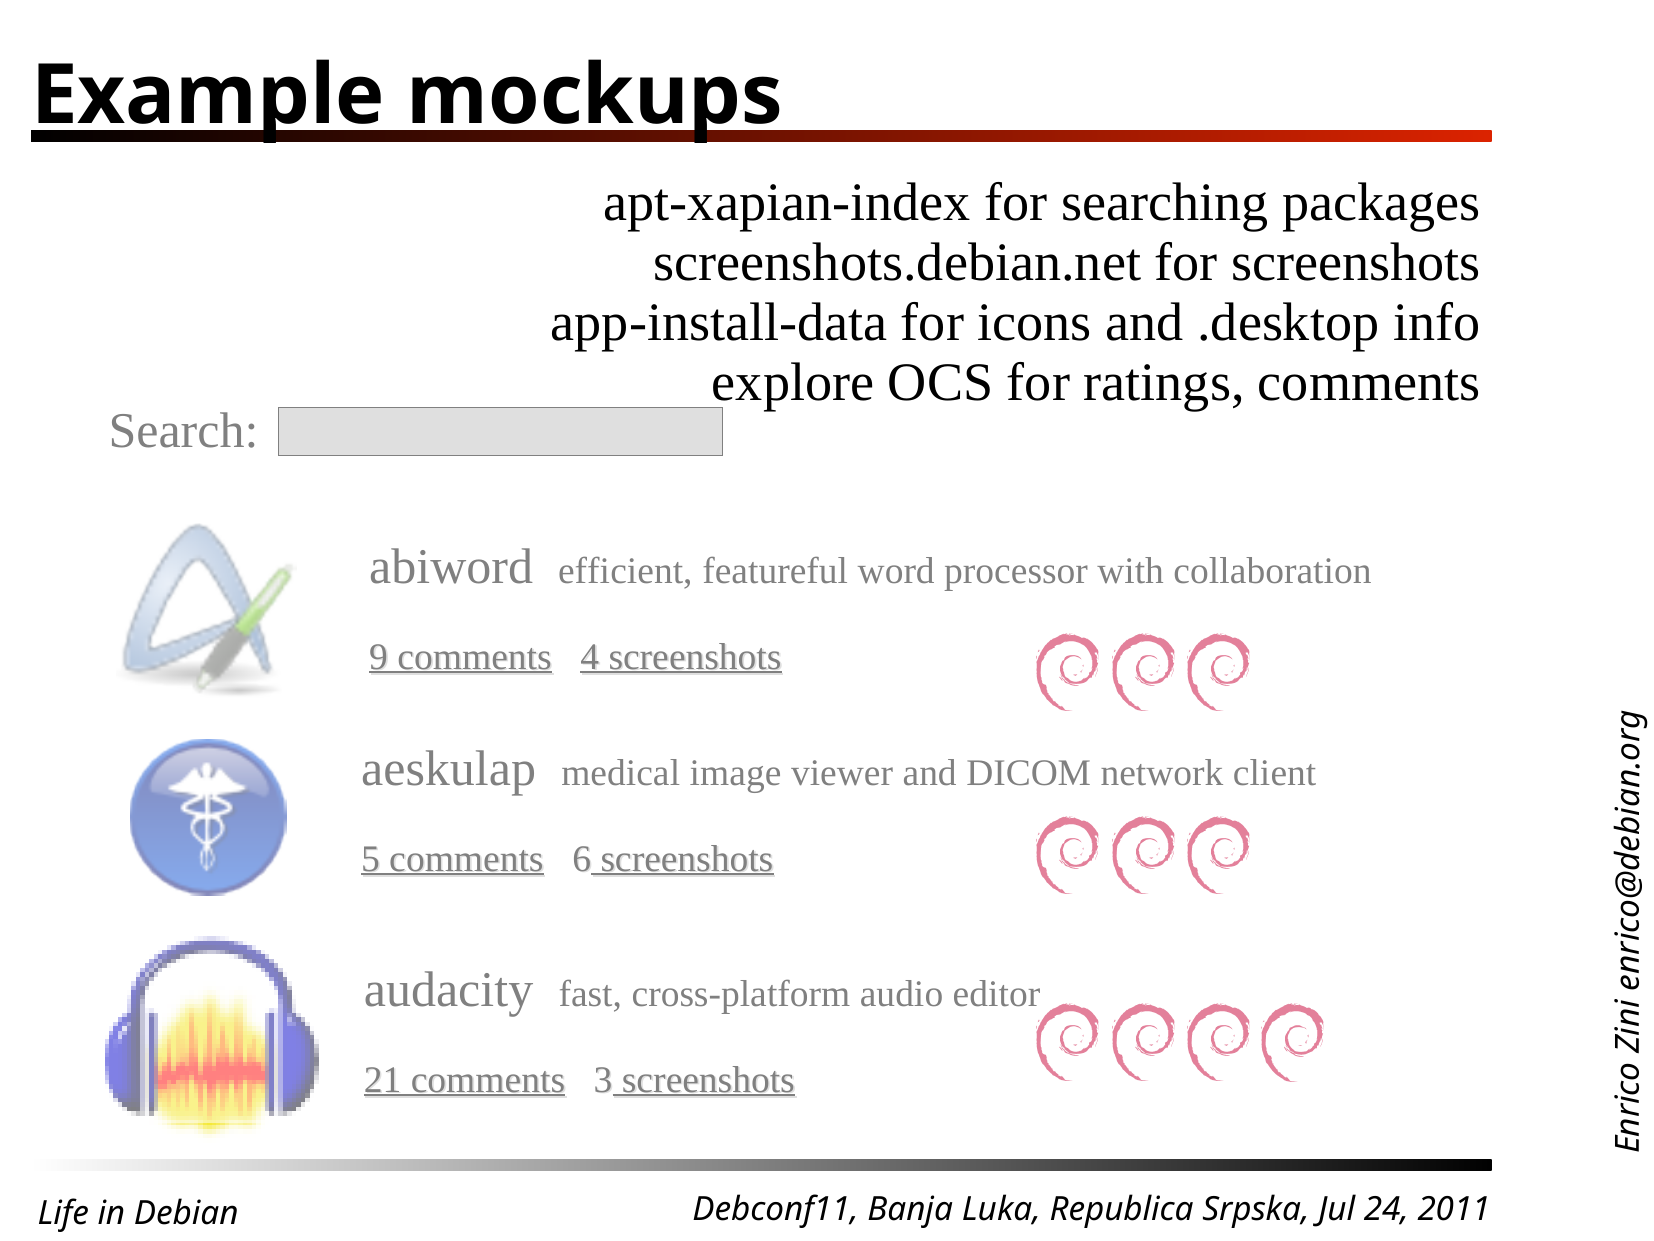

Example mockups
apt-xapian-index for searching packages
screenshots.debian.net for screenshots
app-install-data for icons and .desktop info
explore OCS for ratings, comments
Search:
abiword efficient, featureful word processor with collaboration
9 comments 4 screenshots
aeskulap medical image viewer and DICOM network client
5 comments 6 screenshots
audacity fast, cross-platform audio editor
21 comments 3 screenshots